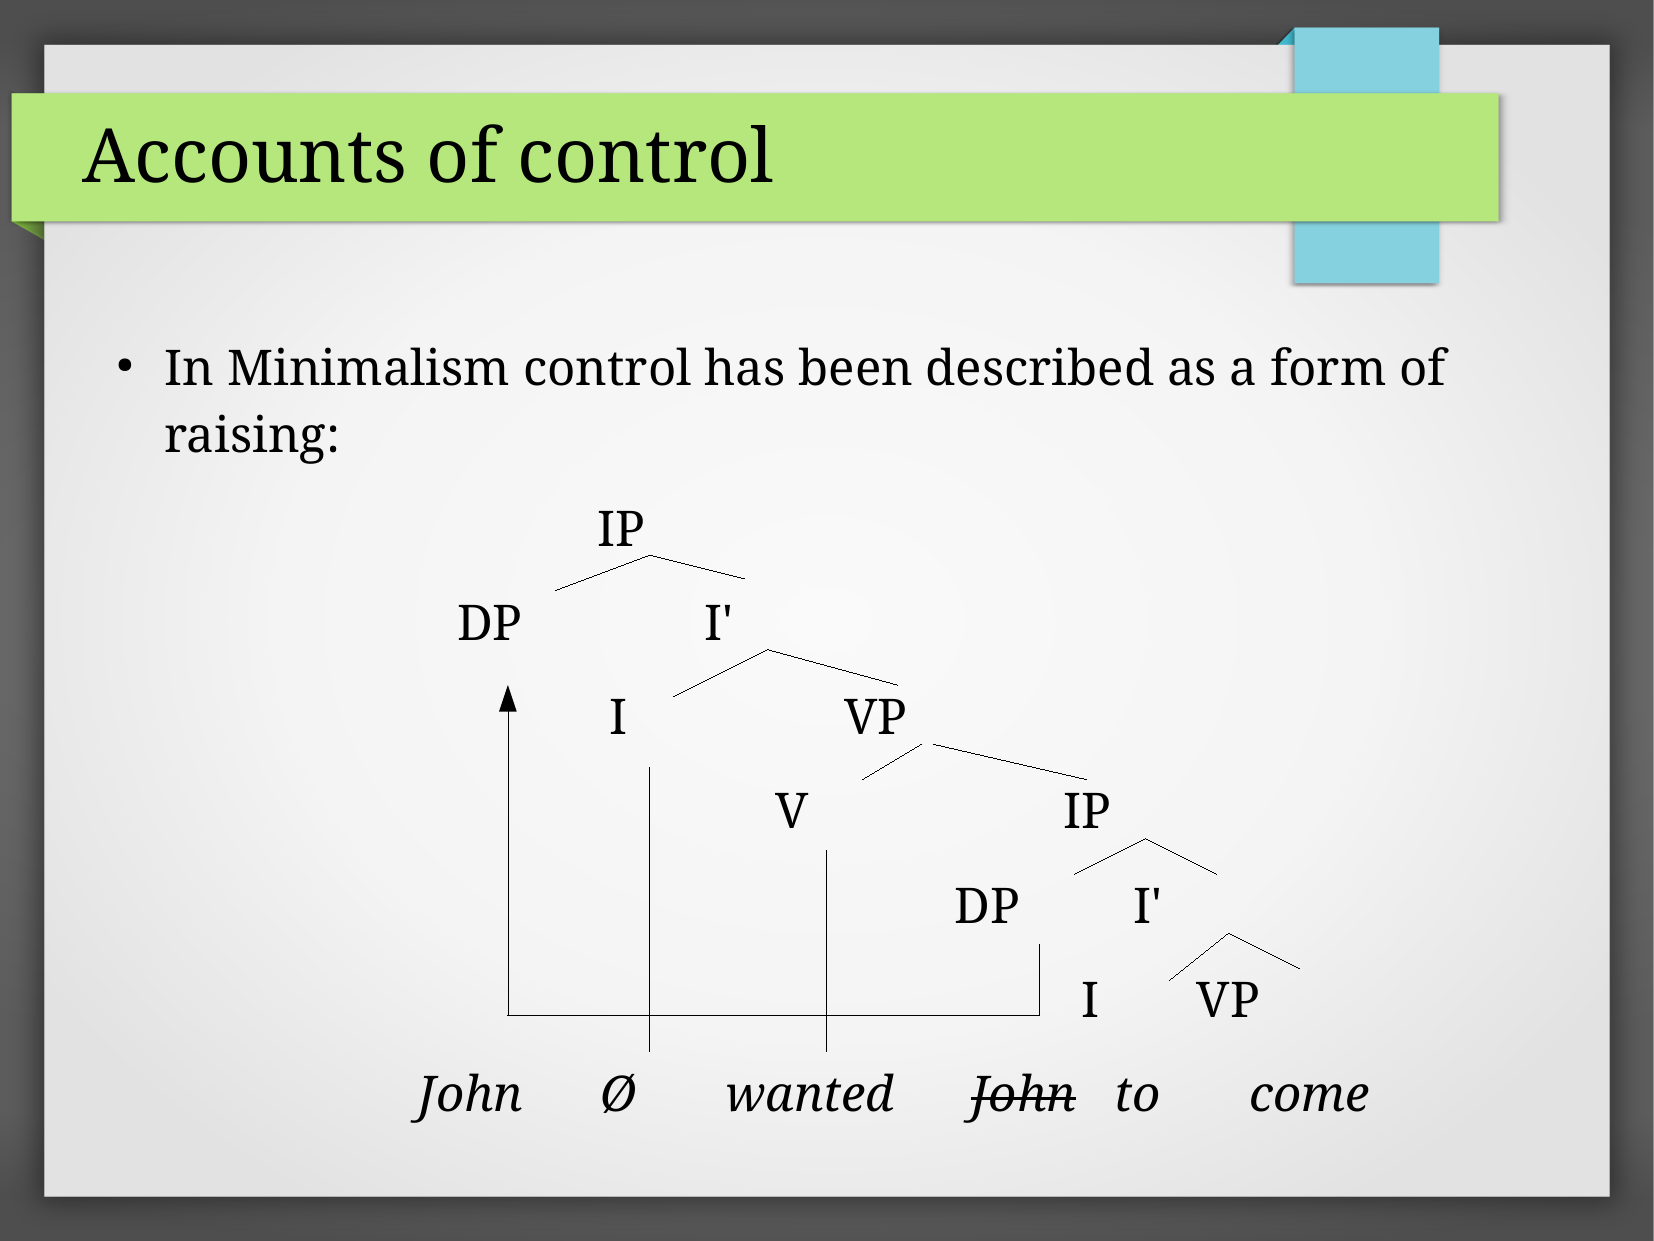

# Accounts of control
In Minimalism control has been described as a form of raising:
 IP
 DP	 		I'
 I				 VP
 V IP
 DP		 I'
 I		 VP
 John Ø wanted John to come